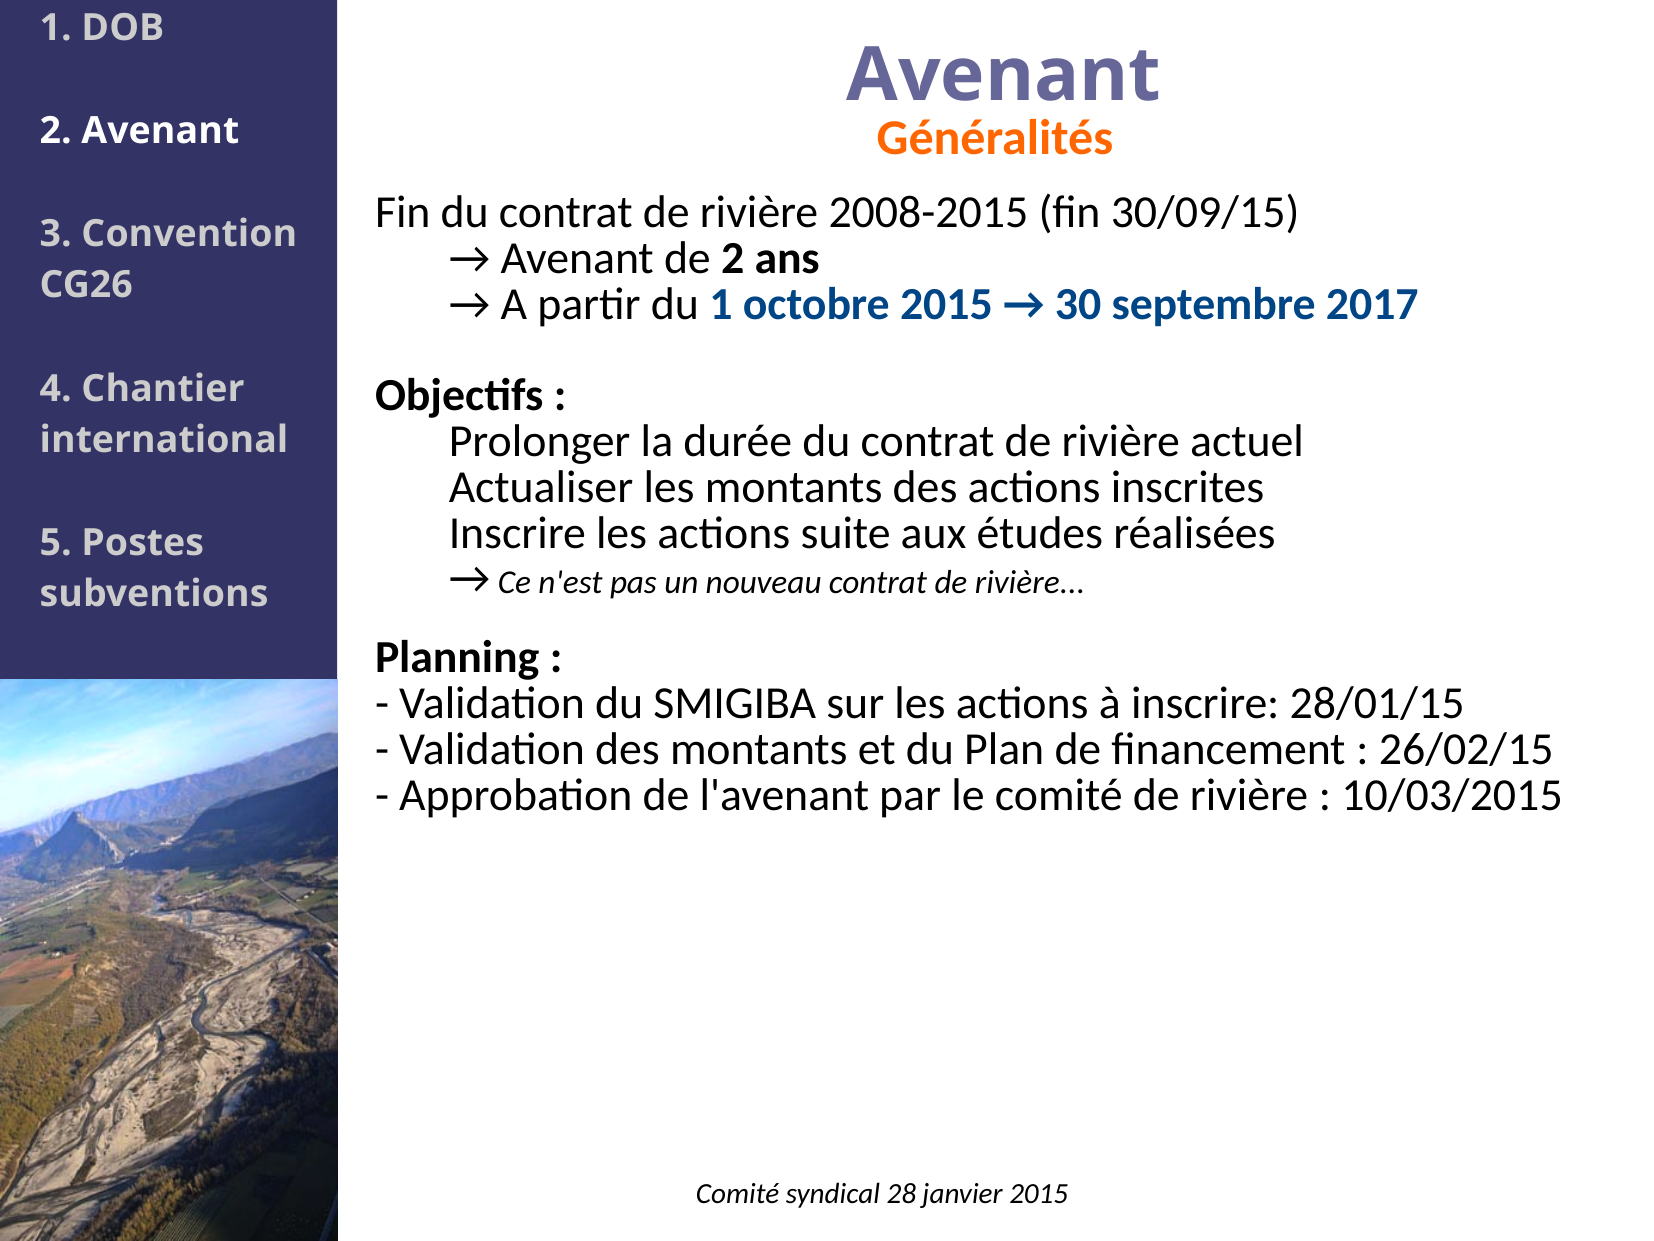

1. DOB
2. Avenant
3. Convention CG26
4. Chantier international
5. Postes subventions
6. Natura
Avenant
Généralités
Fin du contrat de rivière 2008-2015 (fin 30/09/15)
	→ Avenant de 2 ans
	→ A partir du 1 octobre 2015 → 30 septembre 2017
Objectifs :
	Prolonger la durée du contrat de rivière actuel
	Actualiser les montants des actions inscrites
	Inscrire les actions suite aux études réalisées
	→ Ce n'est pas un nouveau contrat de rivière...
Planning :
- Validation du SMIGIBA sur les actions à inscrire: 28/01/15
- Validation des montants et du Plan de financement : 26/02/15
- Approbation de l'avenant par le comité de rivière : 10/03/2015